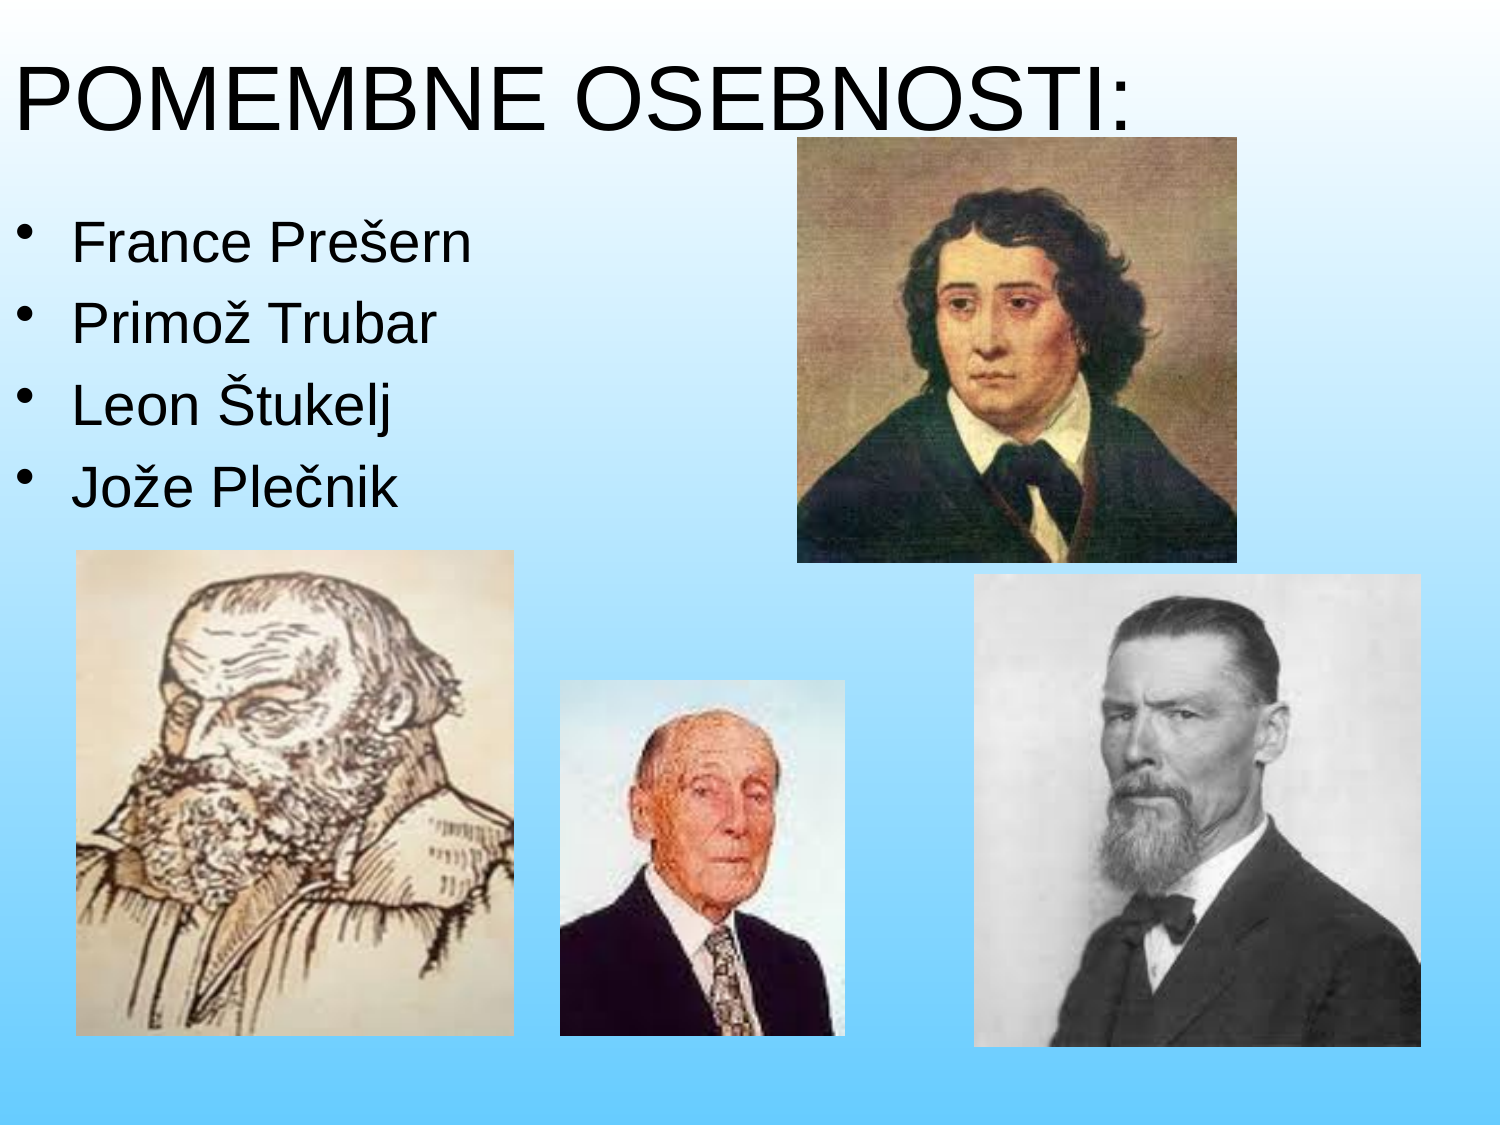

# POMEMBNE OSEBNOSTI:
France Prešern
Primož Trubar
Leon Štukelj
Jože Plečnik